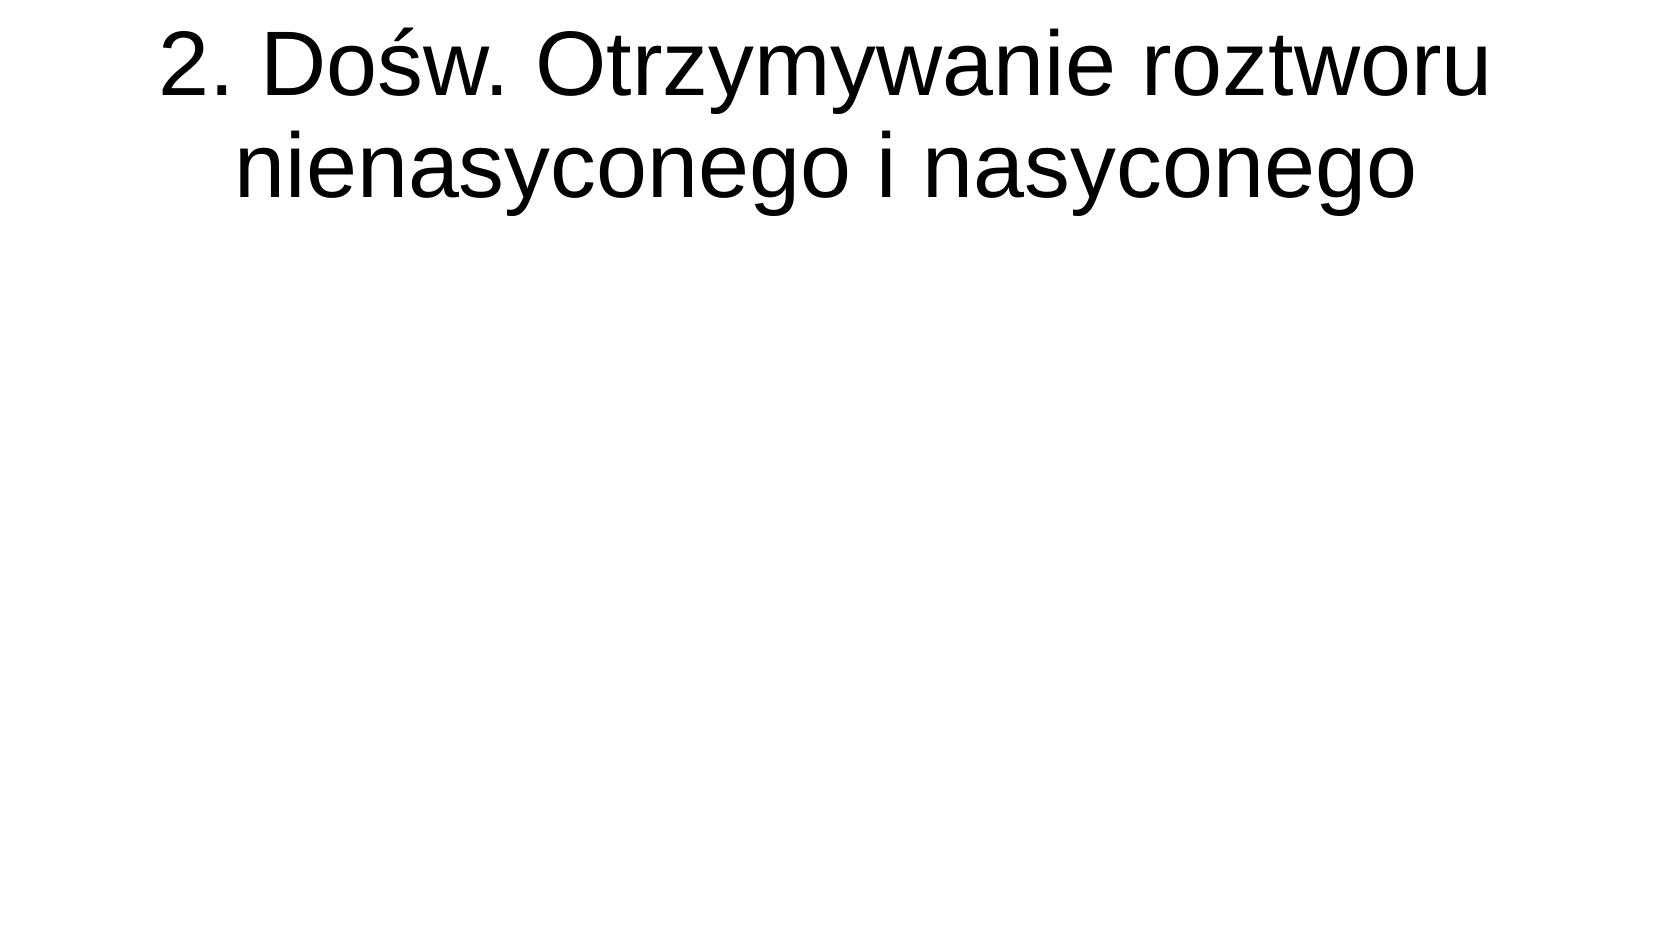

# 2. Dośw. Otrzymywanie roztworu nienasyconego i nasyconego